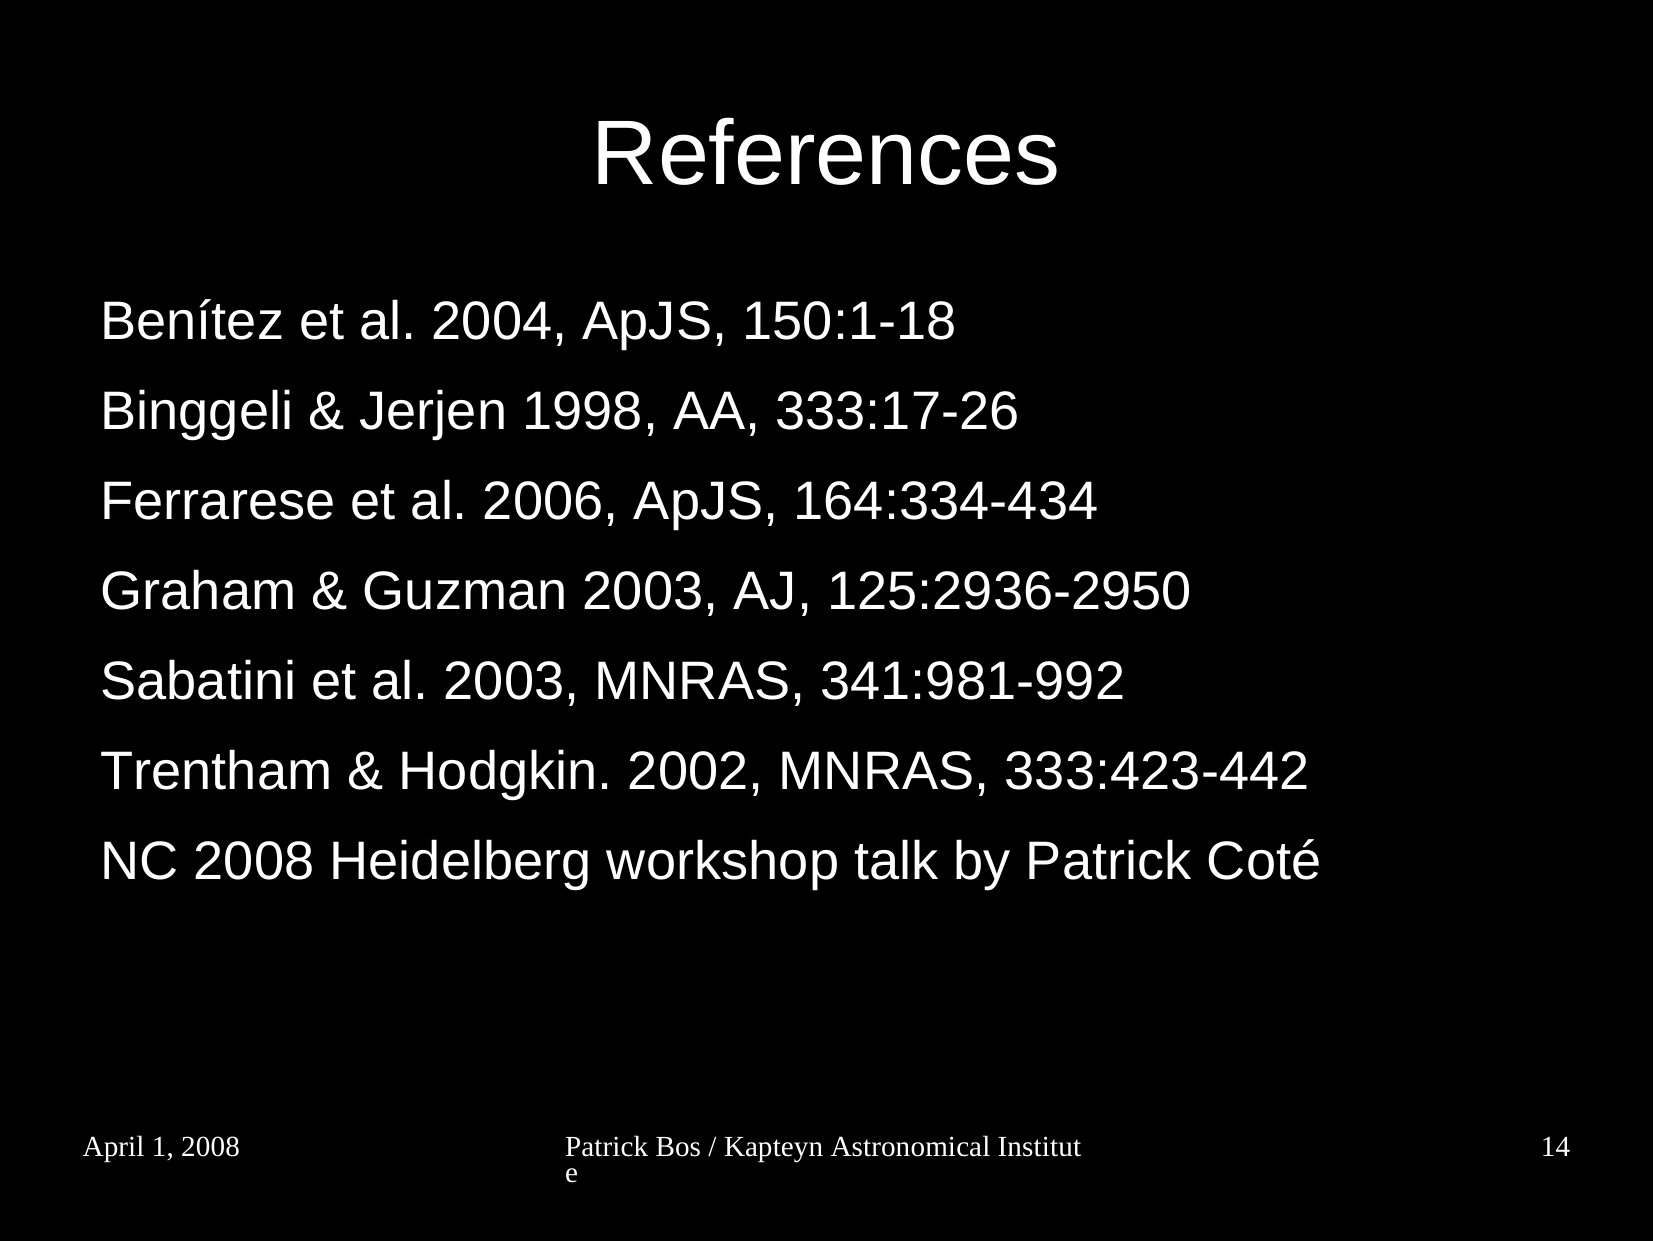

# References
Benítez et al. 2004, ApJS, 150:1-18
Binggeli & Jerjen 1998, AA, 333:17-26
Ferrarese et al. 2006, ApJS, 164:334-434
Graham & Guzman 2003, AJ, 125:2936-2950
Sabatini et al. 2003, MNRAS, 341:981-992
Trentham & Hodgkin. 2002, MNRAS, 333:423-442
NC 2008 Heidelberg workshop talk by Patrick Coté
April 1, 2008
Patrick Bos / Kapteyn Astronomical Institute
14